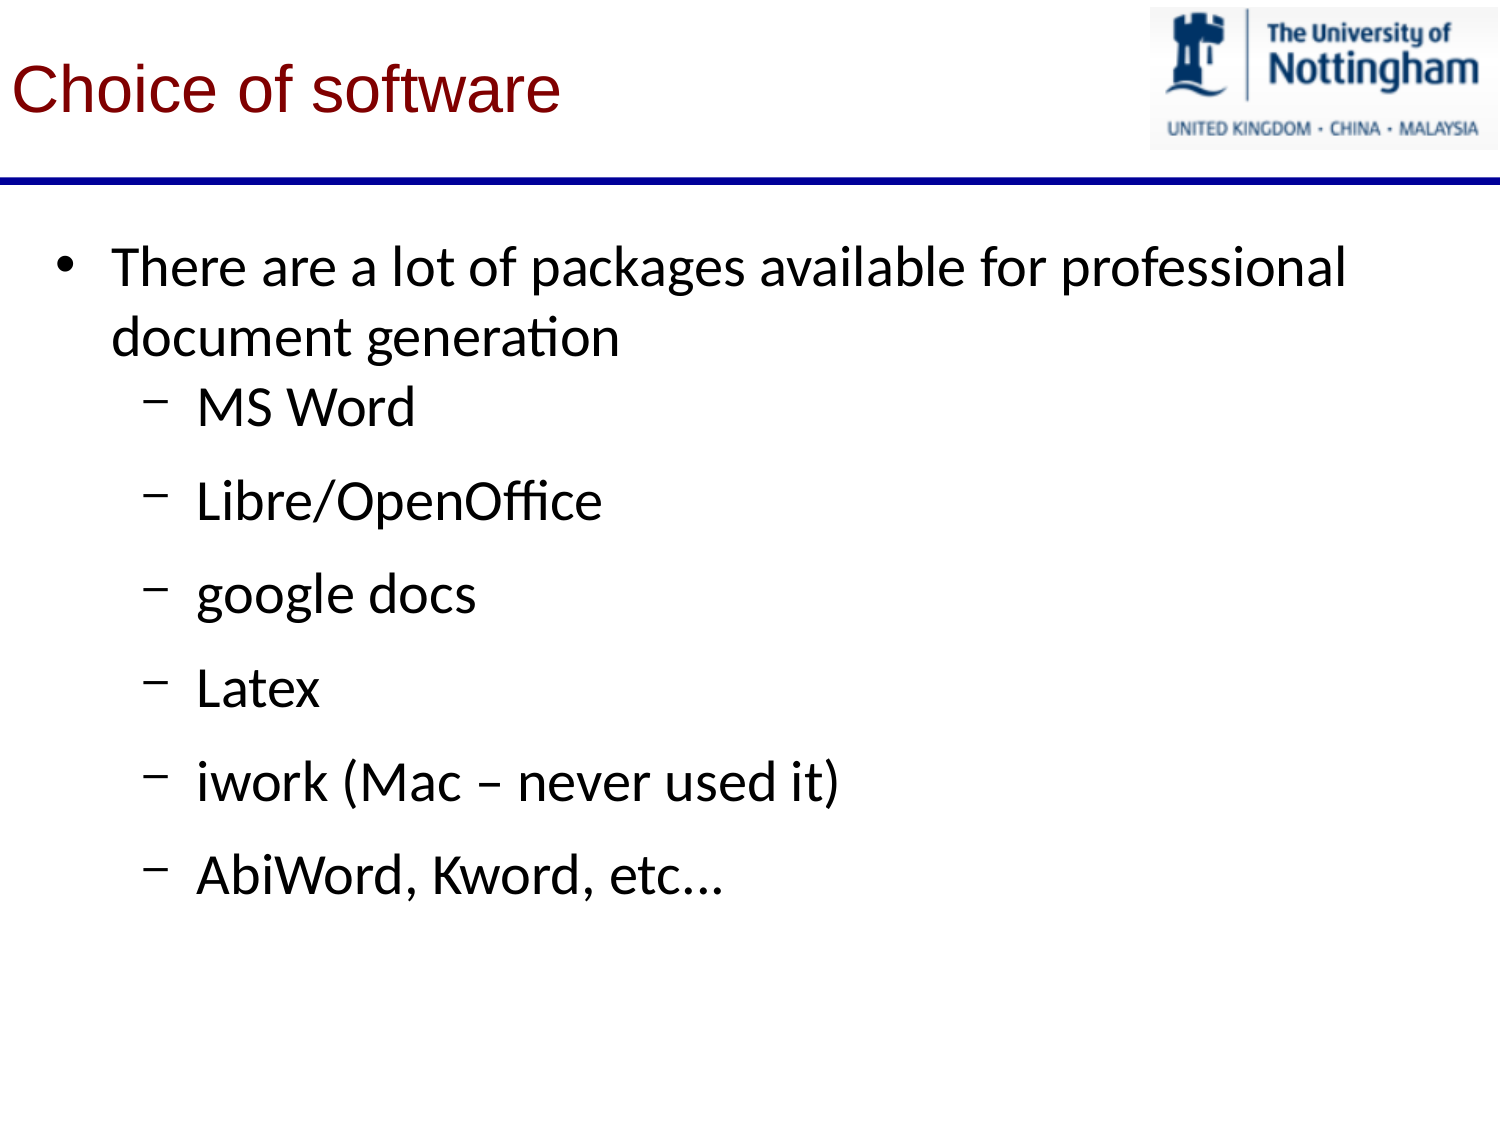

# Choice of software
There are a lot of packages available for professional document generation
MS Word
Libre/OpenOffice
google docs
Latex
iwork (Mac – never used it)
AbiWord, Kword, etc...